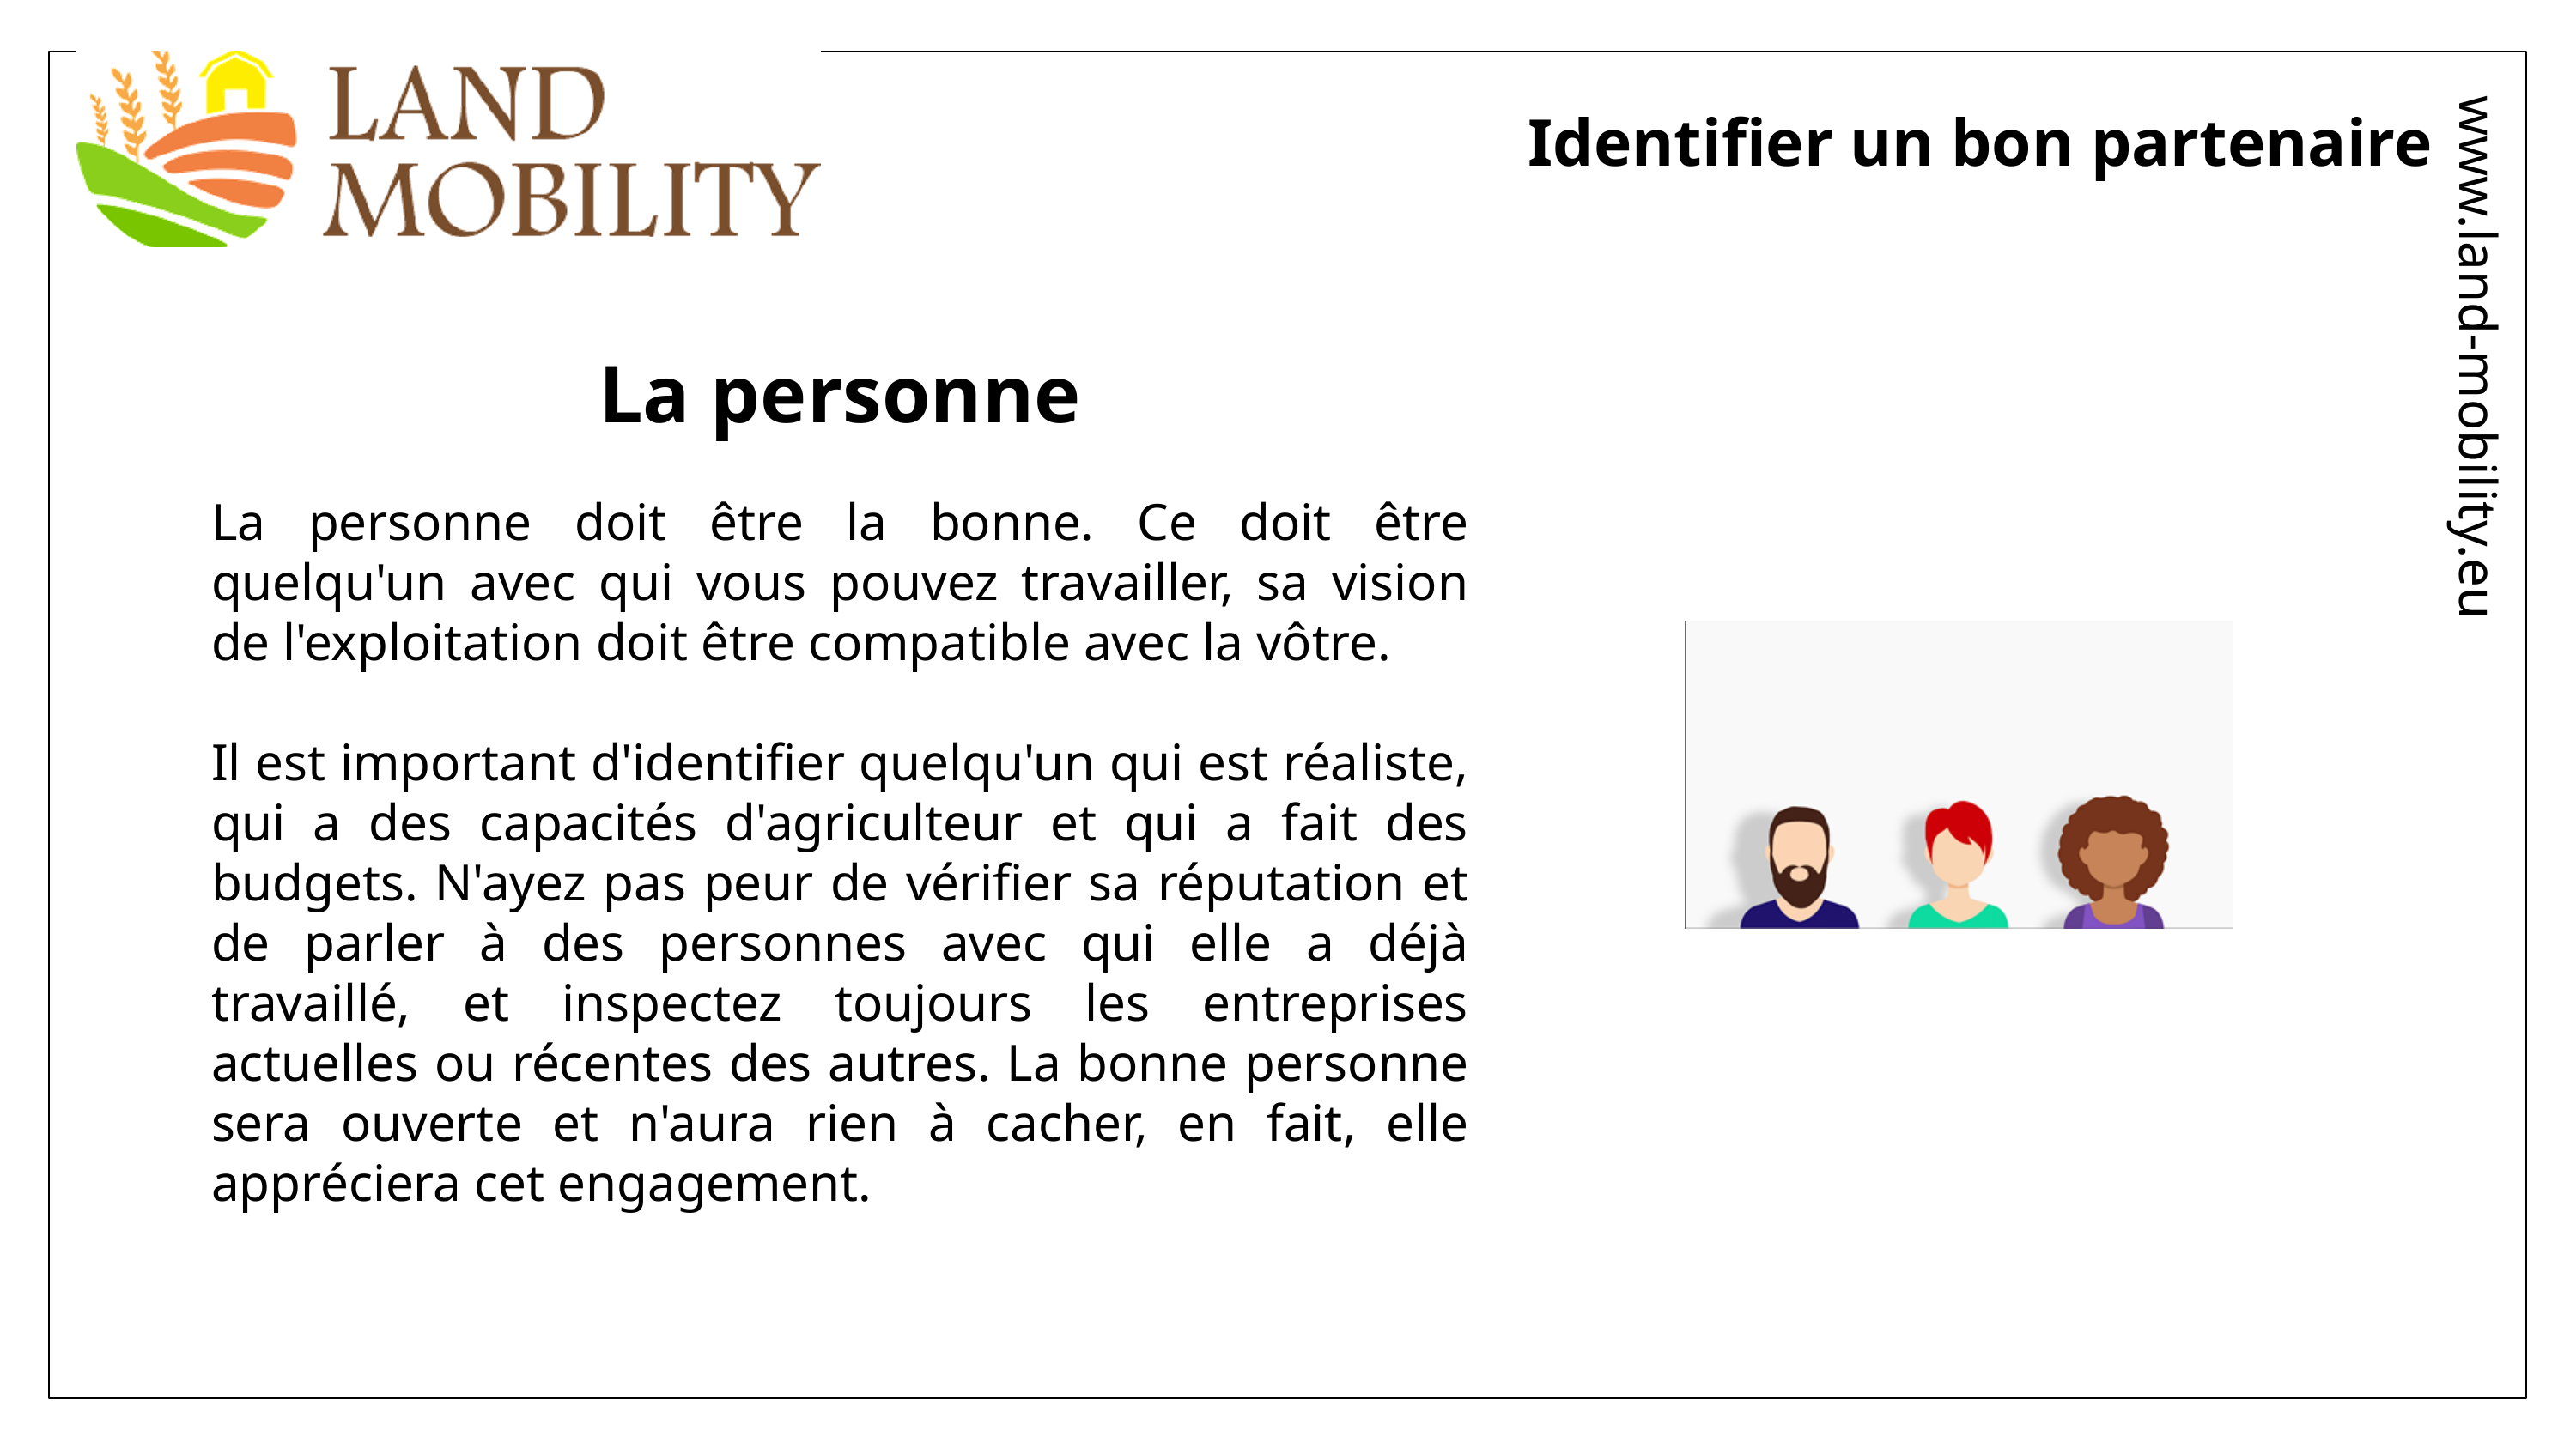

Identifier un bon partenaire
La personne
La personne doit être la bonne. Ce doit être quelqu'un avec qui vous pouvez travailler, sa vision de l'exploitation doit être compatible avec la vôtre.
Il est important d'identifier quelqu'un qui est réaliste, qui a des capacités d'agriculteur et qui a fait des budgets. N'ayez pas peur de vérifier sa réputation et de parler à des personnes avec qui elle a déjà travaillé, et inspectez toujours les entreprises actuelles ou récentes des autres. La bonne personne sera ouverte et n'aura rien à cacher, en fait, elle appréciera cet engagement.
www.land-mobility.eu